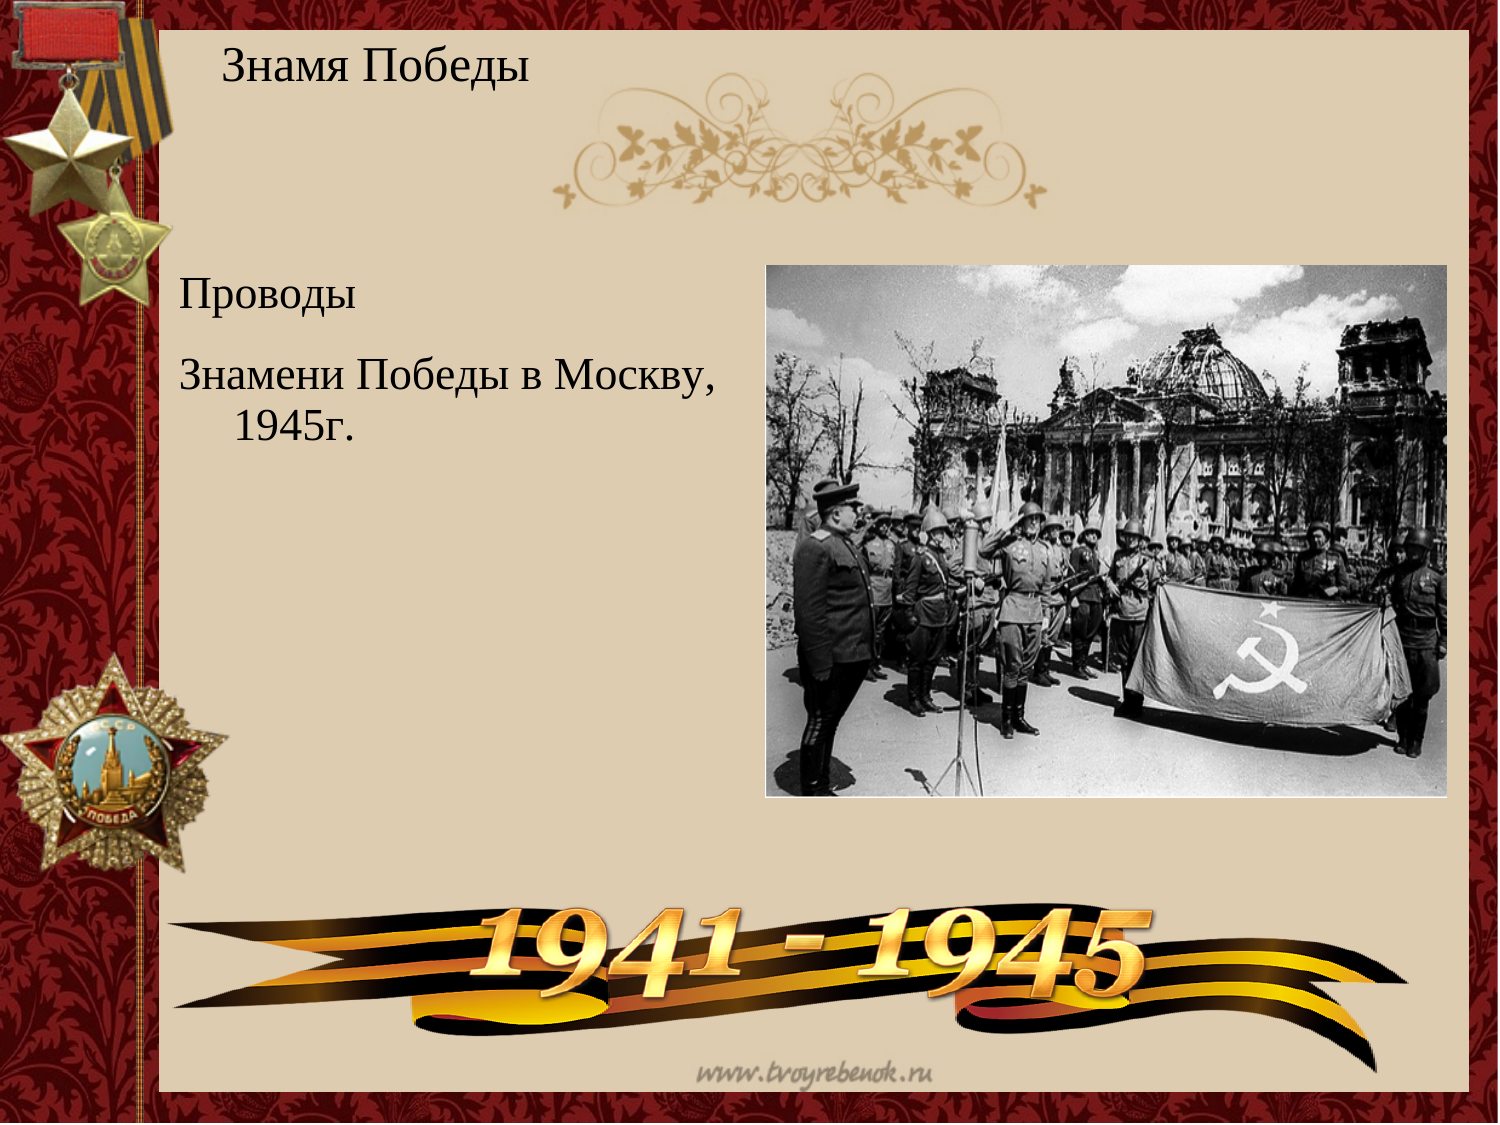

# Знамя Победы
Проводы
Знамени Победы в Москву, 1945г.